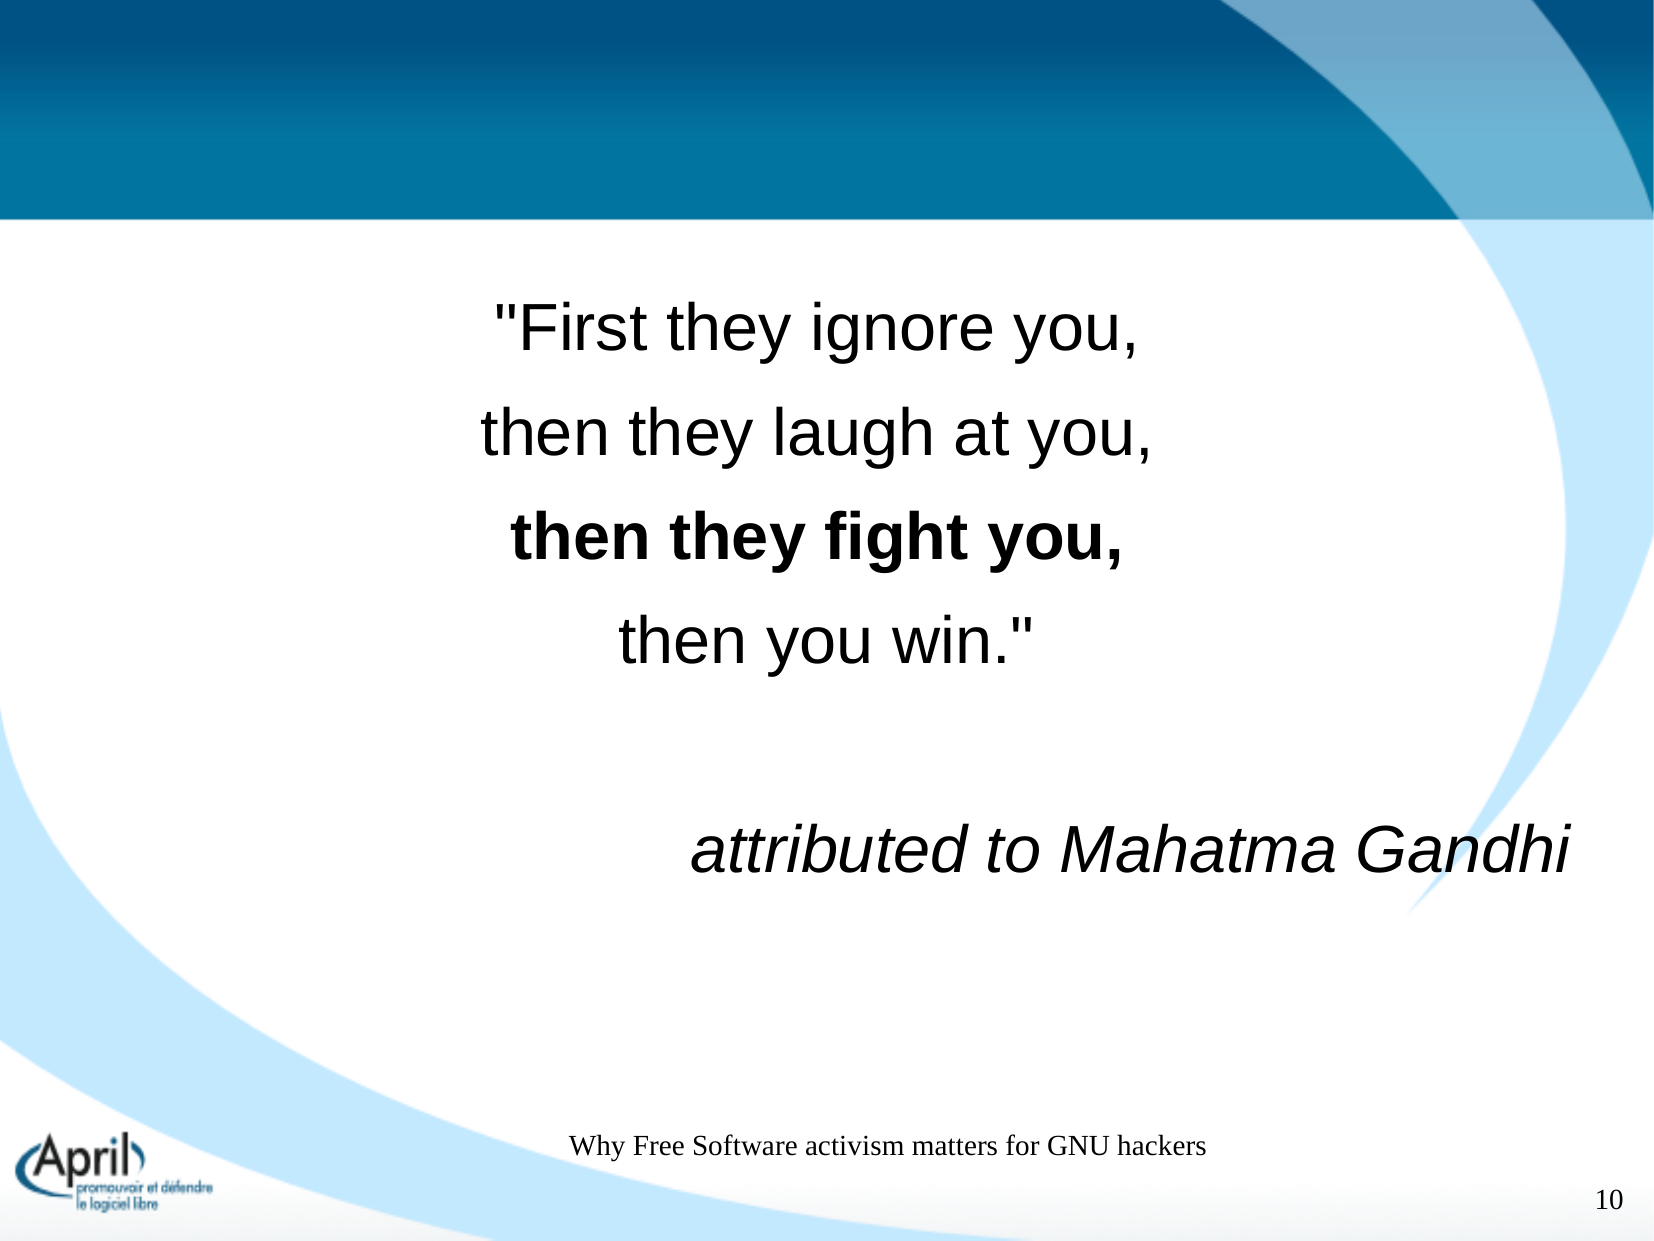

#
"First they ignore you,
then they laugh at you,
then they fight you,
then you win."
attributed to Mahatma Gandhi
Why Free Software activism matters for GNU hackers
10